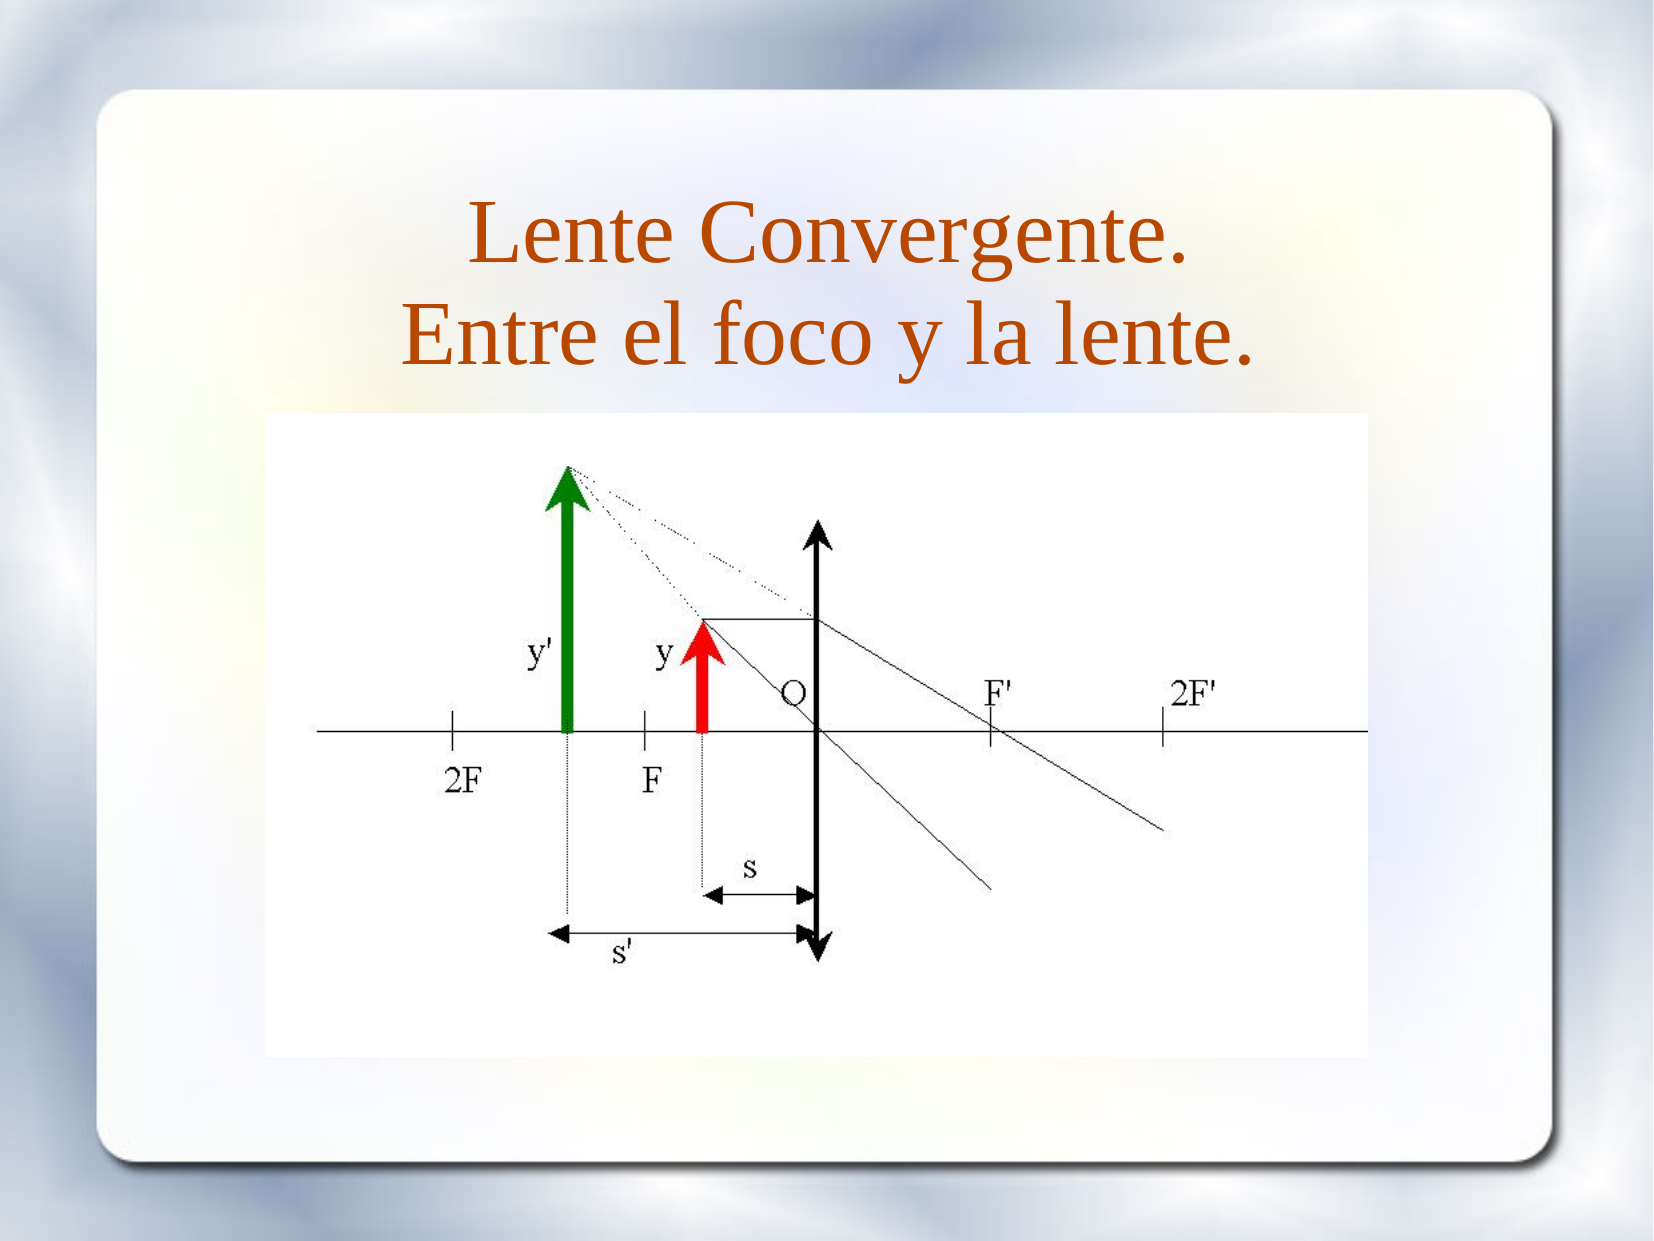

# Lente Convergente. Entre el foco y la lente.